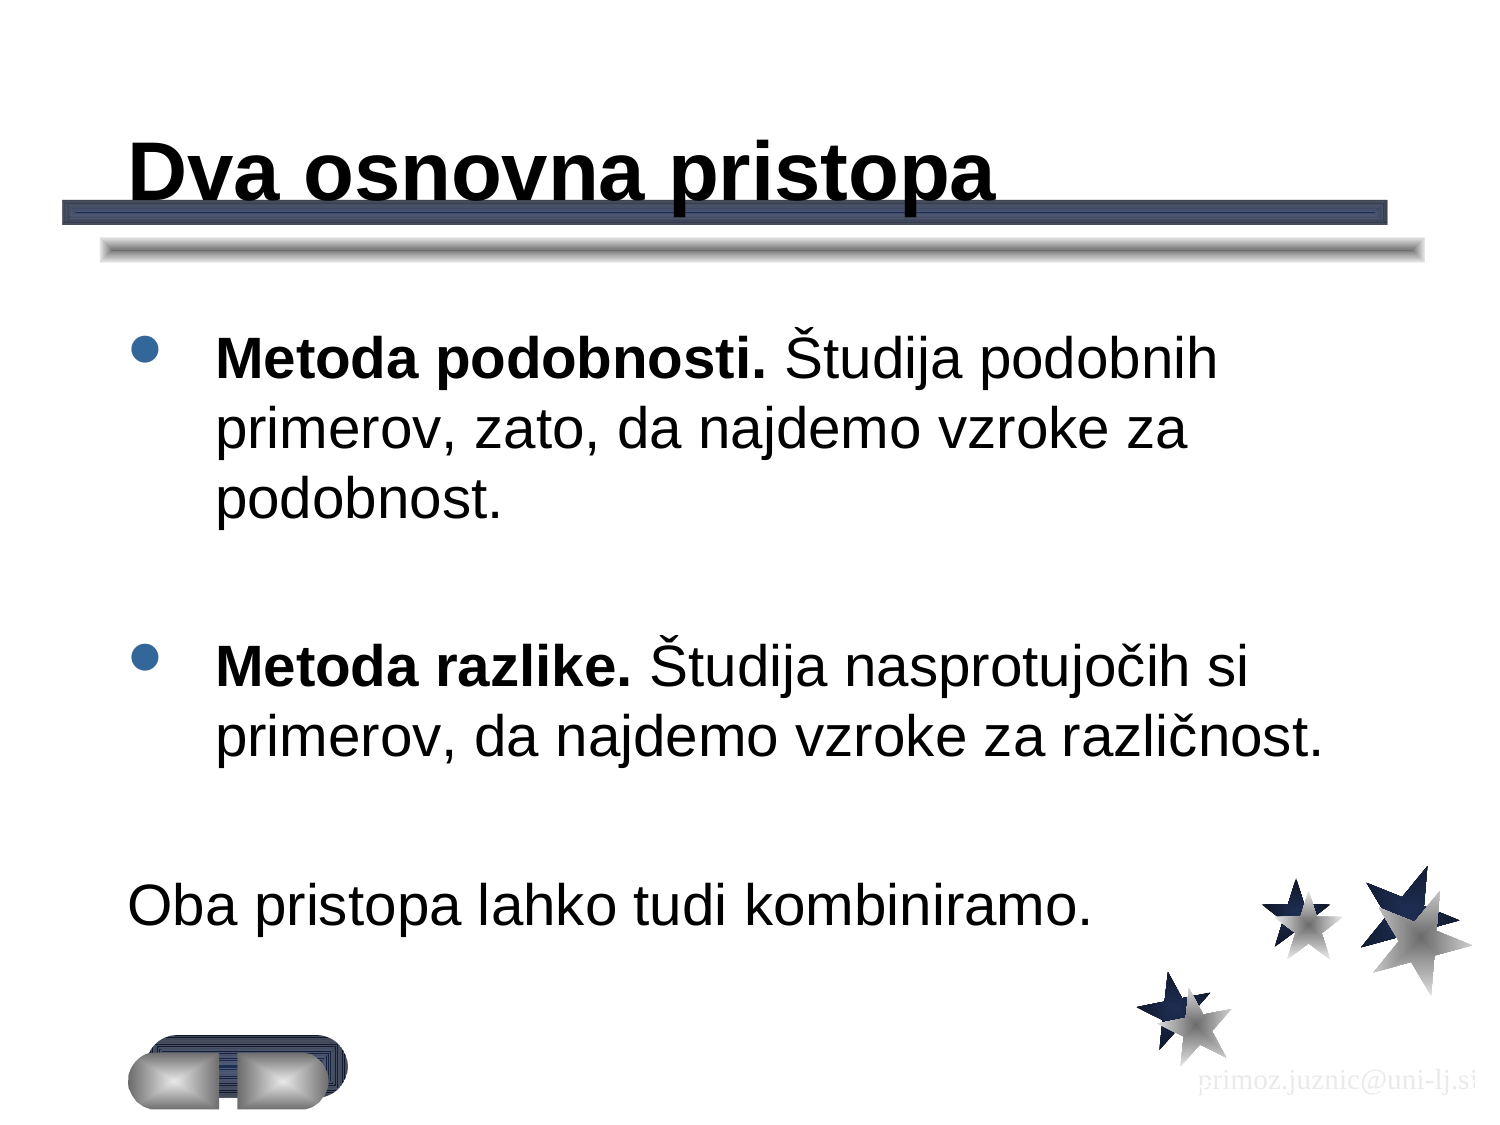

# Dva osnovna pristopa
Metoda podobnosti. Študija podobnih primerov, zato, da najdemo vzroke za podobnost.
Metoda razlike. Študija nasprotujočih si primerov, da najdemo vzroke za različnost.
Oba pristopa lahko tudi kombiniramo.
Primoz Juznic, BINK, FF, Univerza v Ljubljani